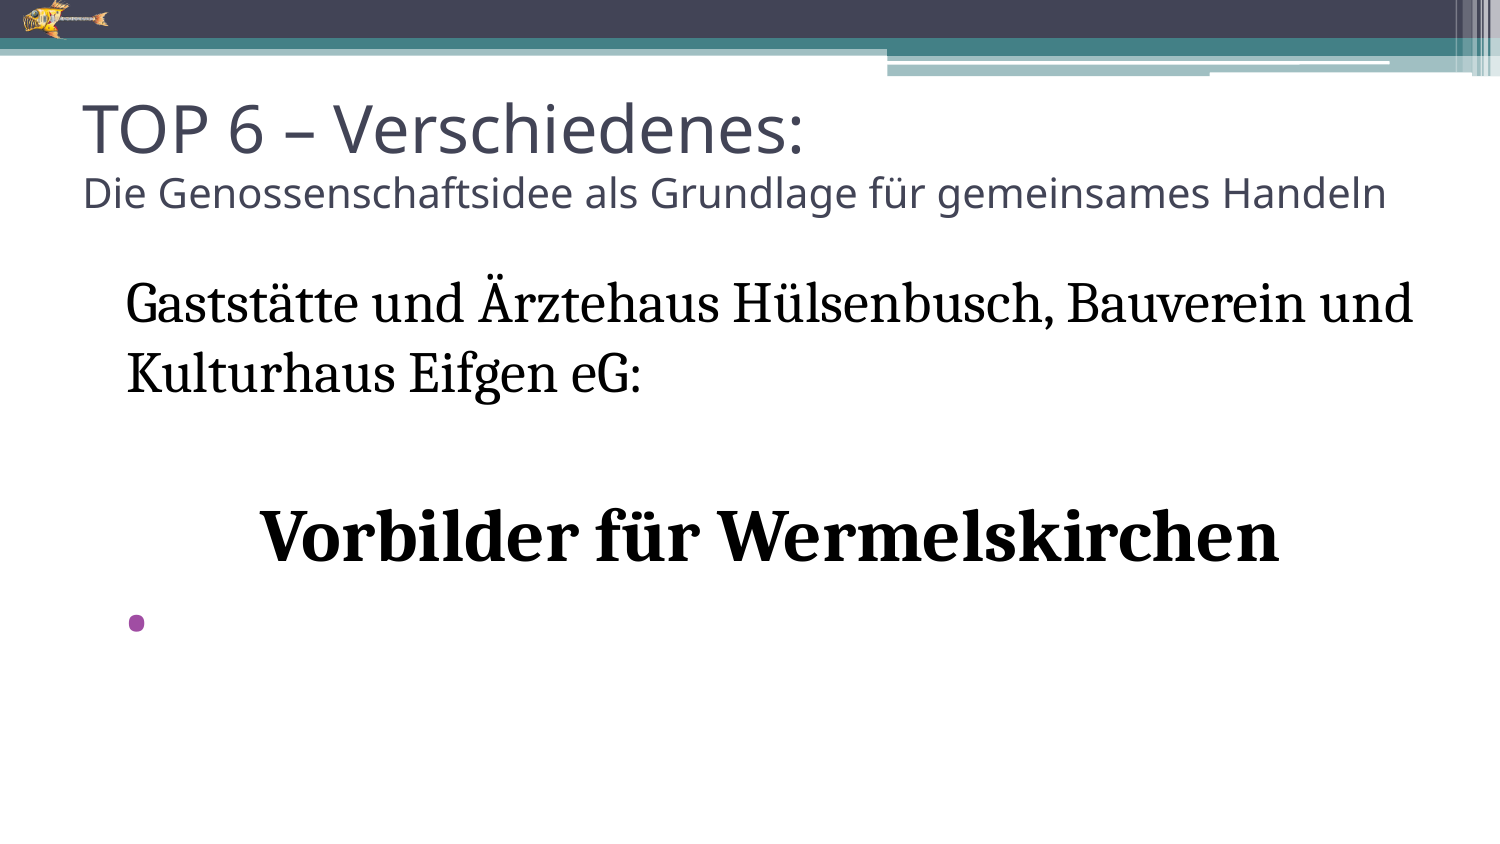

TOP 6 – Verschiedenes:
Die Genossenschaftsidee als Grundlage für gemeinsames Handeln
# Gaststätte und Ärztehaus Hülsenbusch, Bauverein und Kulturhaus Eifgen eG:
Vorbilder für Wermelskirchen